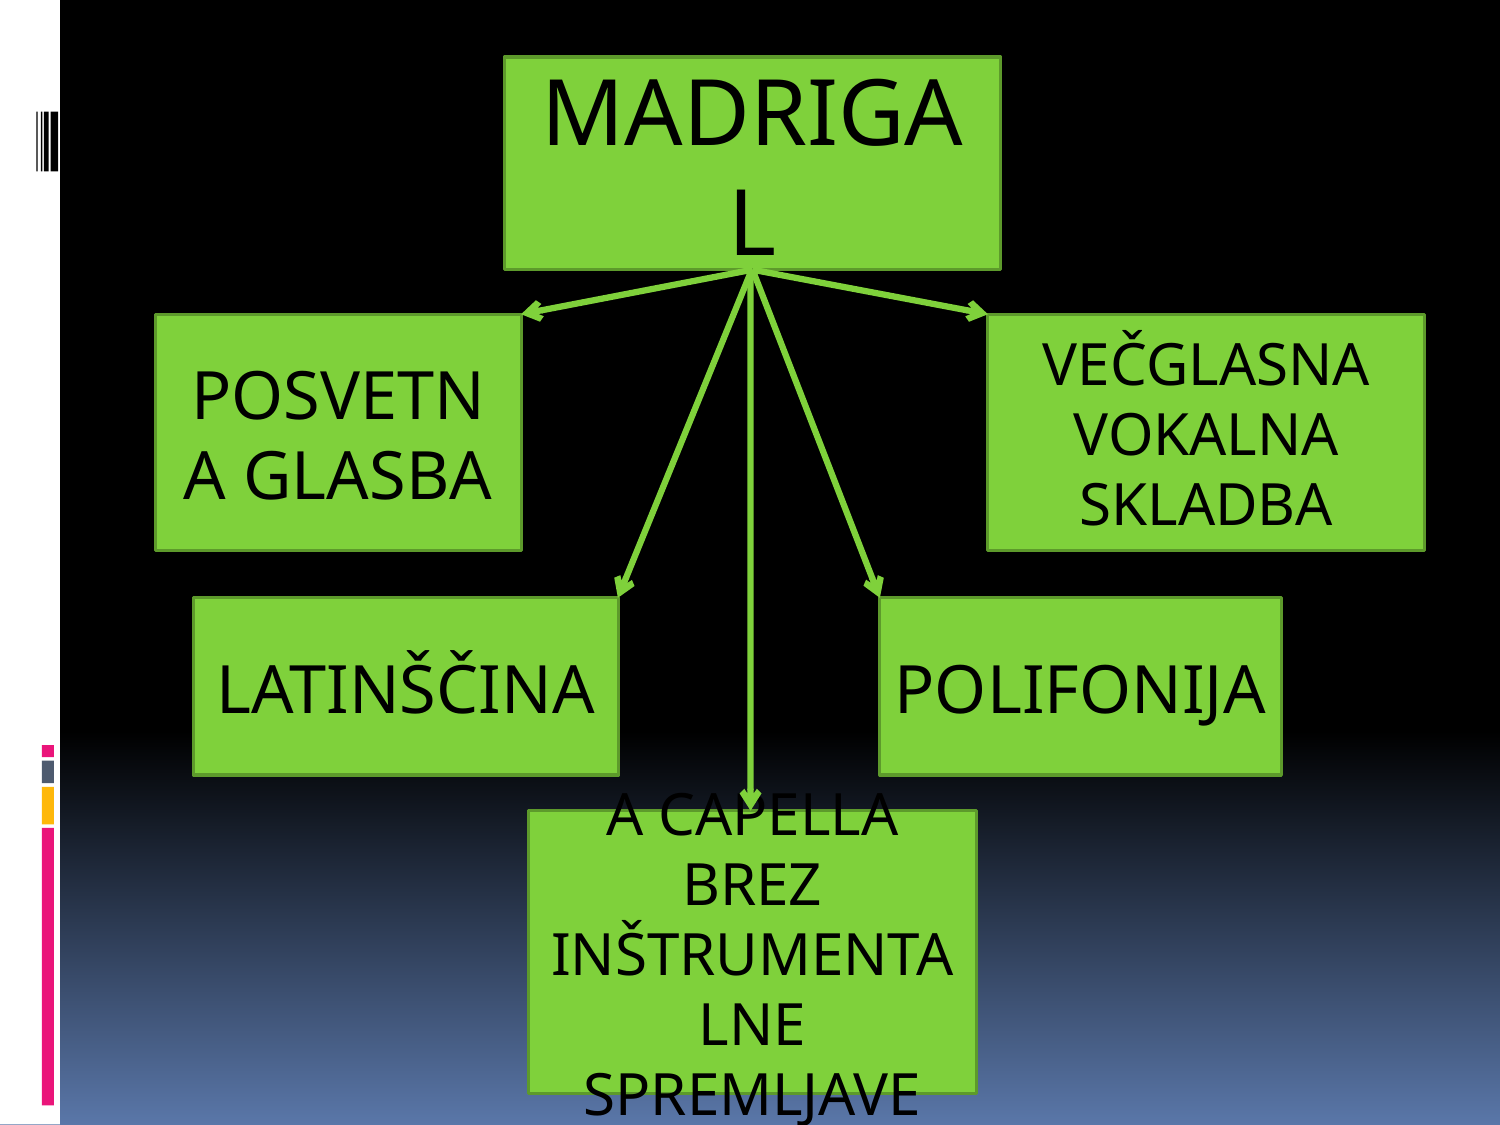

MADRIGAL
#
POSVETNA GLASBA
VEČGLASNA VOKALNA SKLADBA
LATINŠČINA
POLIFONIJA
A CAPELLA BREZ INŠTRUMENTALNE SPREMLJAVE